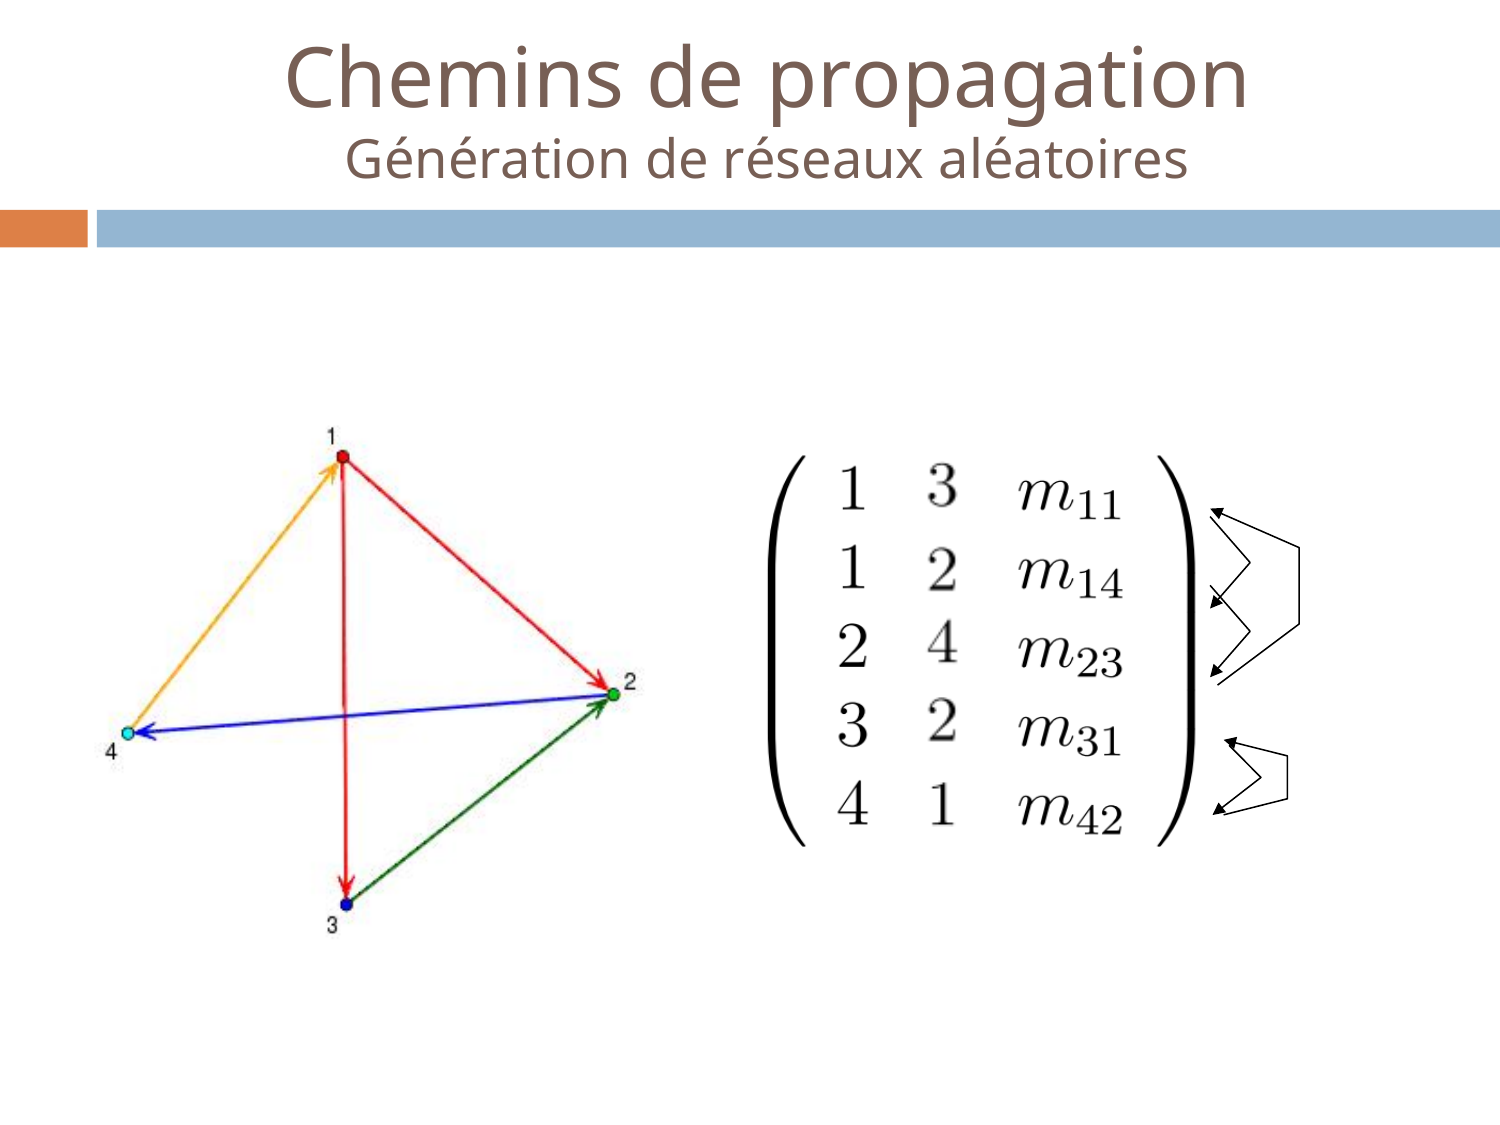

Chemins de propagation
Génération de réseaux aléatoires